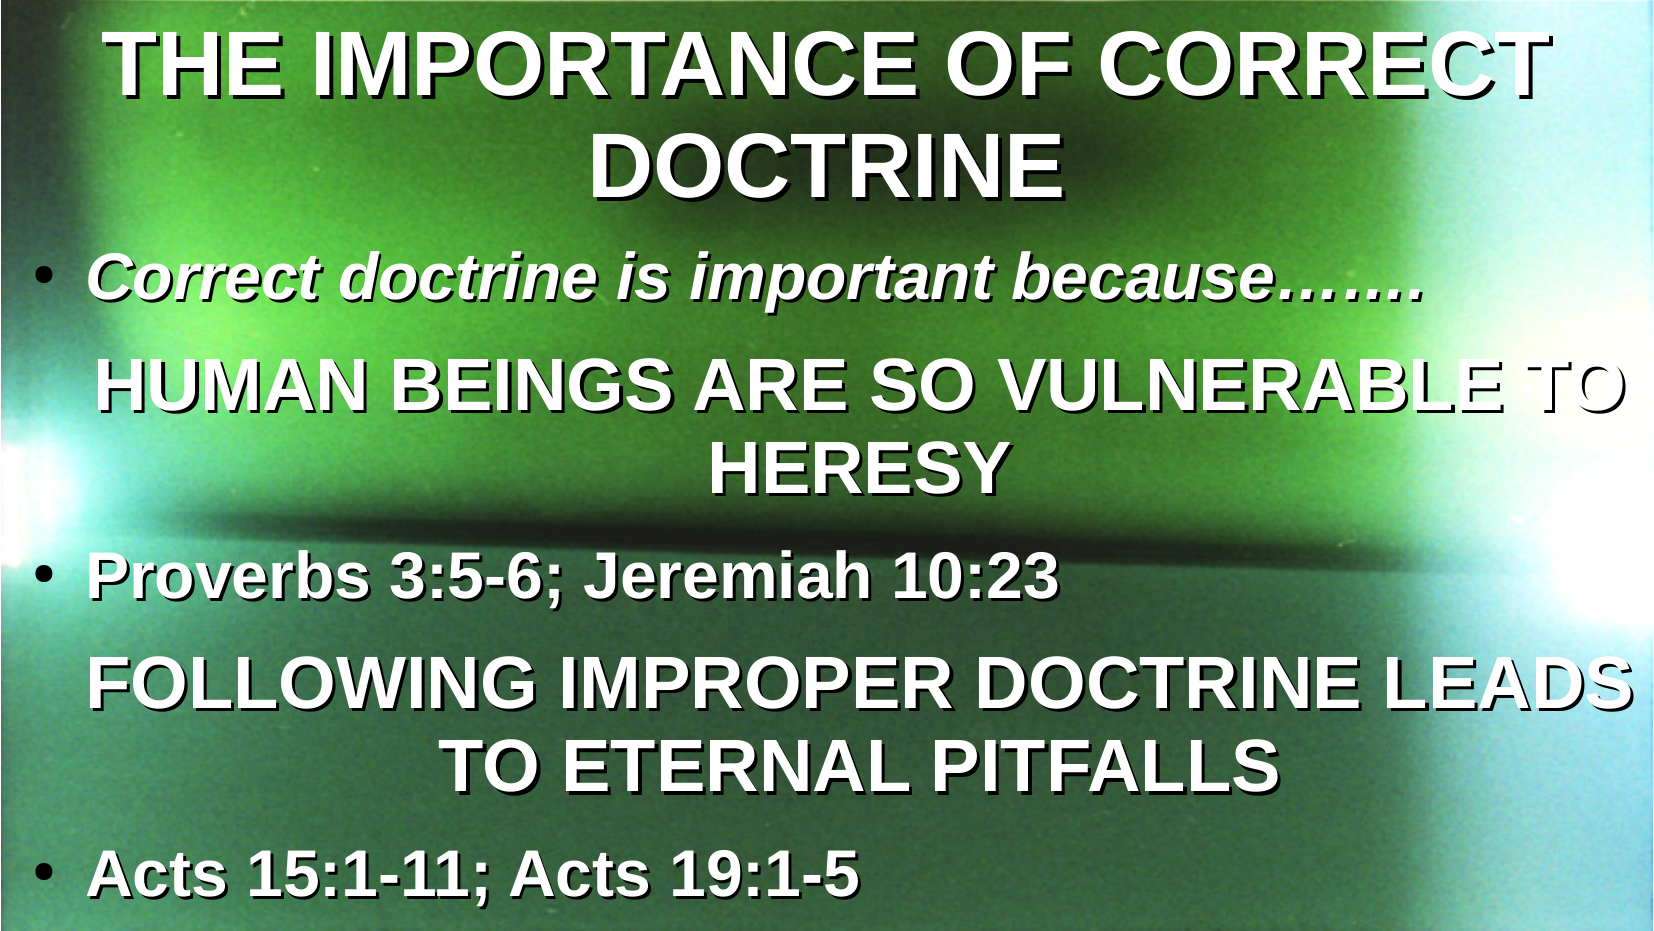

# THE IMPORTANCE OF CORRECT DOCTRINE
Correct doctrine is important because…….
HUMAN BEINGS ARE SO VULNERABLE TO HERESY
Proverbs 3:5-6; Jeremiah 10:23
FOLLOWING IMPROPER DOCTRINE LEADS TO ETERNAL PITFALLS
Acts 15:1-11; Acts 19:1-5